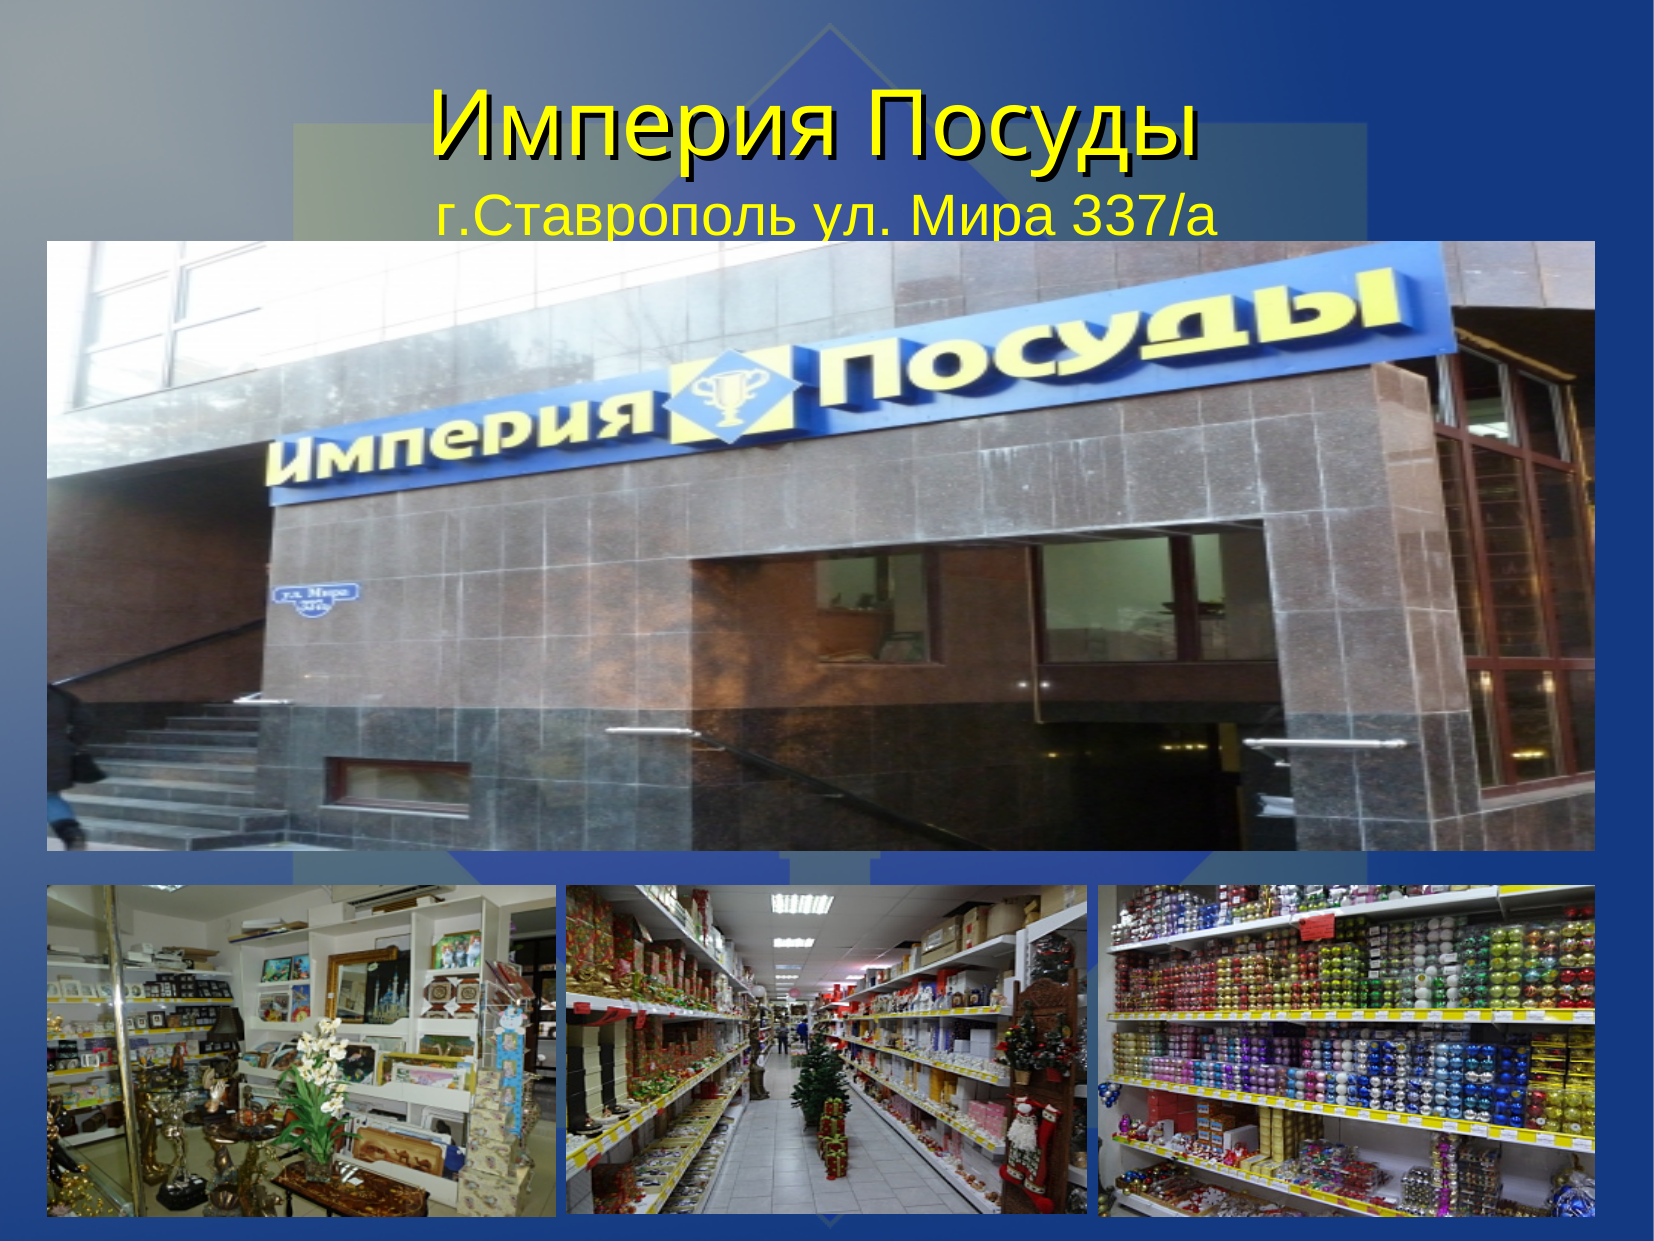

# Империя Посуды г.Ставрополь ул. Мира 337/а